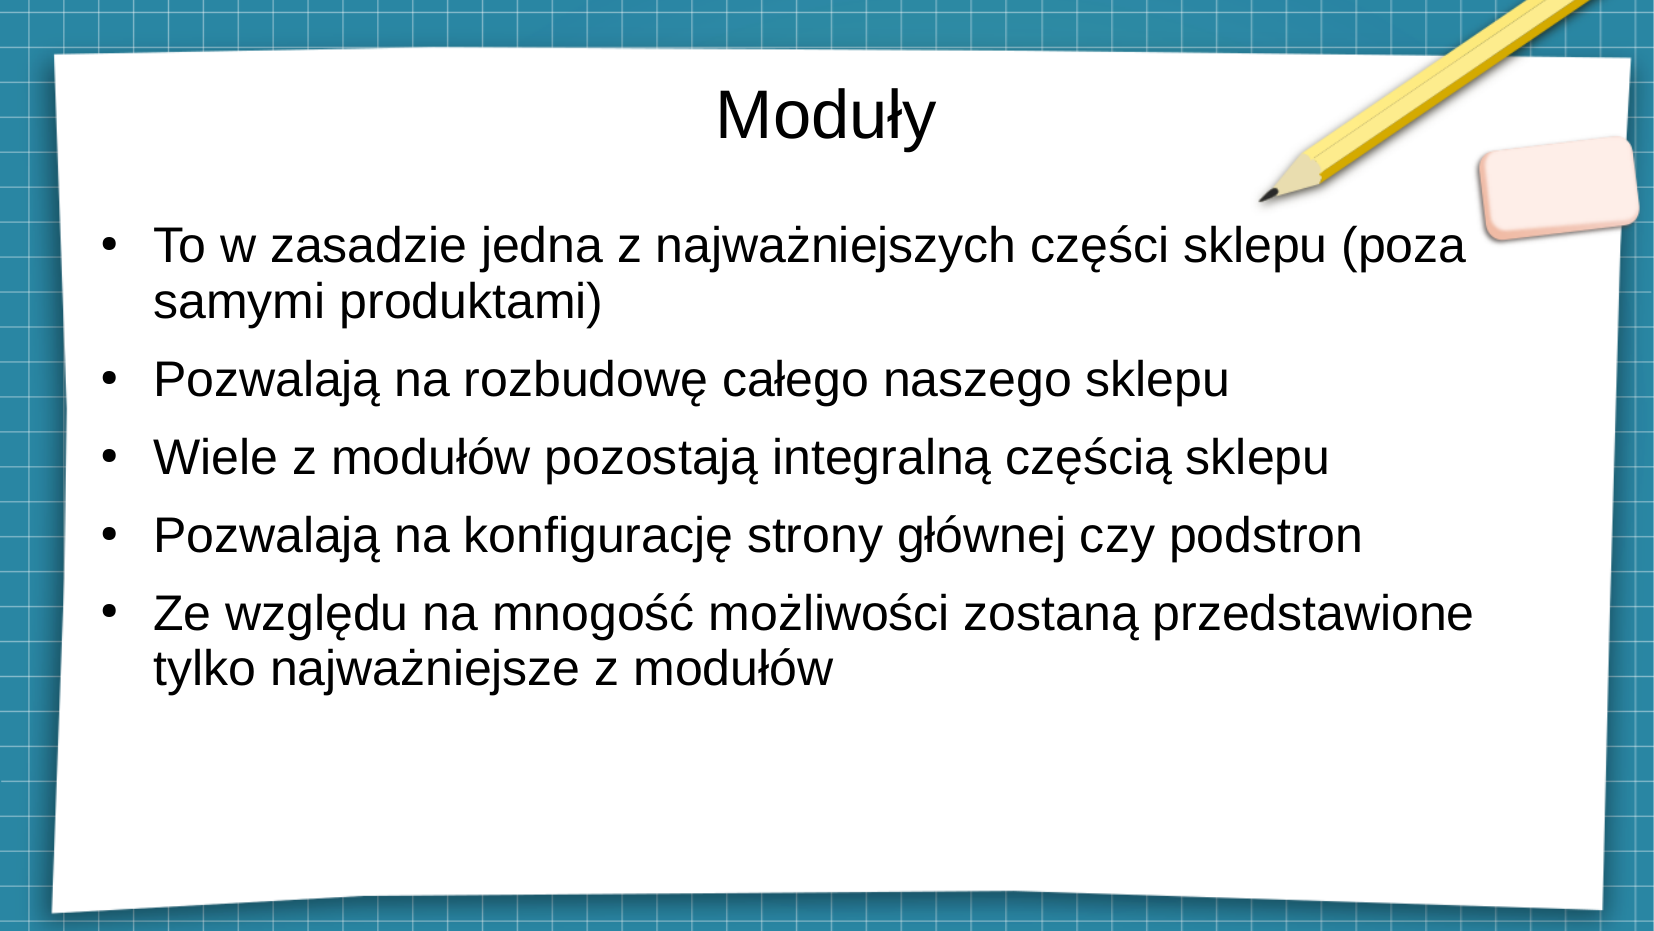

# Moduły
To w zasadzie jedna z najważniejszych części sklepu (poza samymi produktami)
Pozwalają na rozbudowę całego naszego sklepu
Wiele z modułów pozostają integralną częścią sklepu
Pozwalają na konfigurację strony głównej czy podstron
Ze względu na mnogość możliwości zostaną przedstawione tylko najważniejsze z modułów